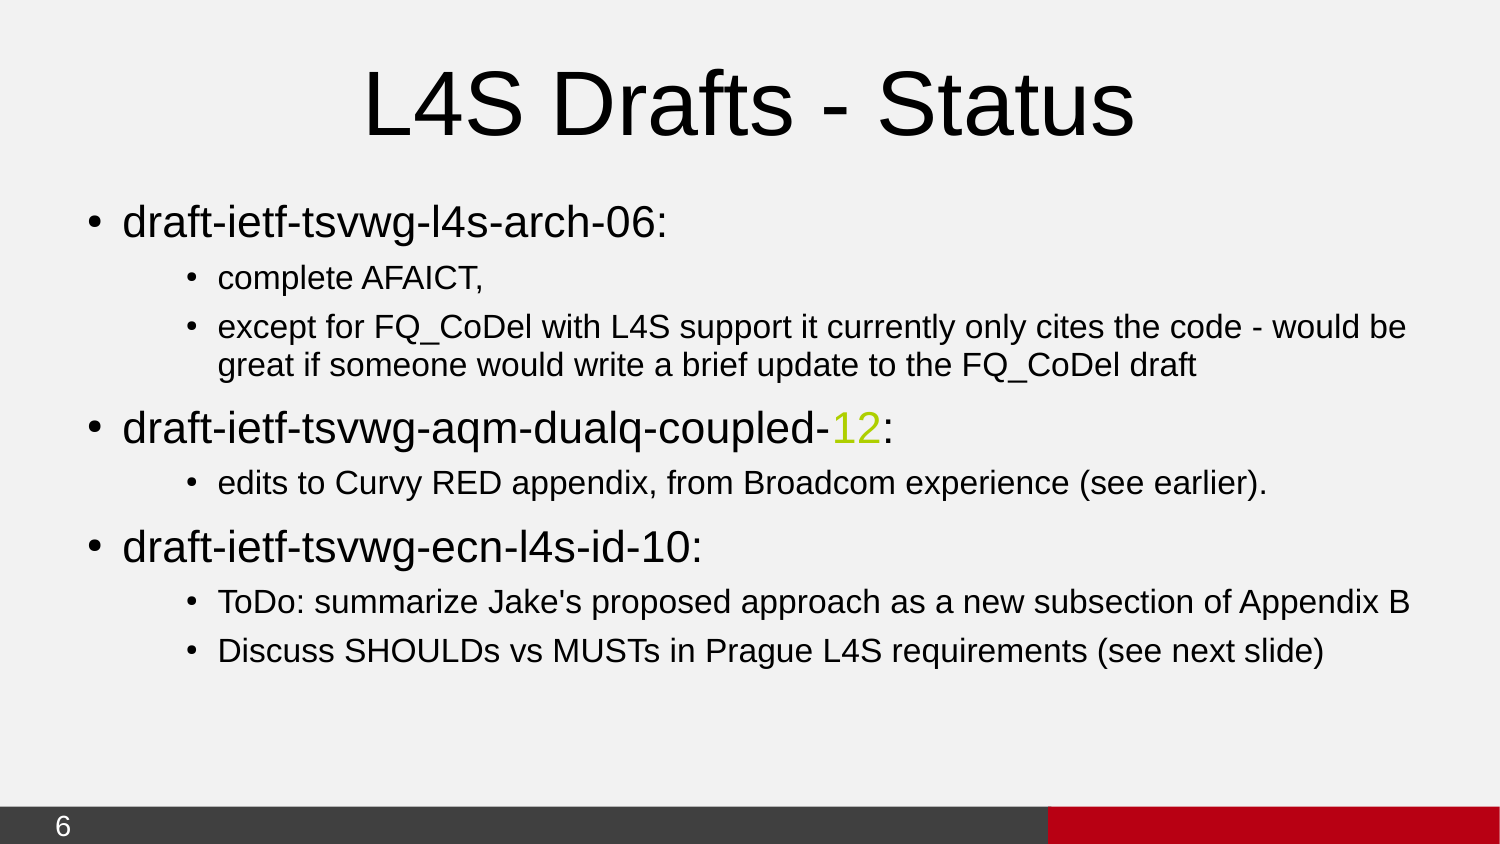

# L4S Drafts - Status
draft-ietf-tsvwg-l4s-arch-06:
complete AFAICT,
except for FQ_CoDel with L4S support it currently only cites the code - would be great if someone would write a brief update to the FQ_CoDel draft
draft-ietf-tsvwg-aqm-dualq-coupled-12:
edits to Curvy RED appendix, from Broadcom experience (see earlier).
draft-ietf-tsvwg-ecn-l4s-id-10:
ToDo: summarize Jake's proposed approach as a new subsection of Appendix B
Discuss SHOULDs vs MUSTs in Prague L4S requirements (see next slide)
6